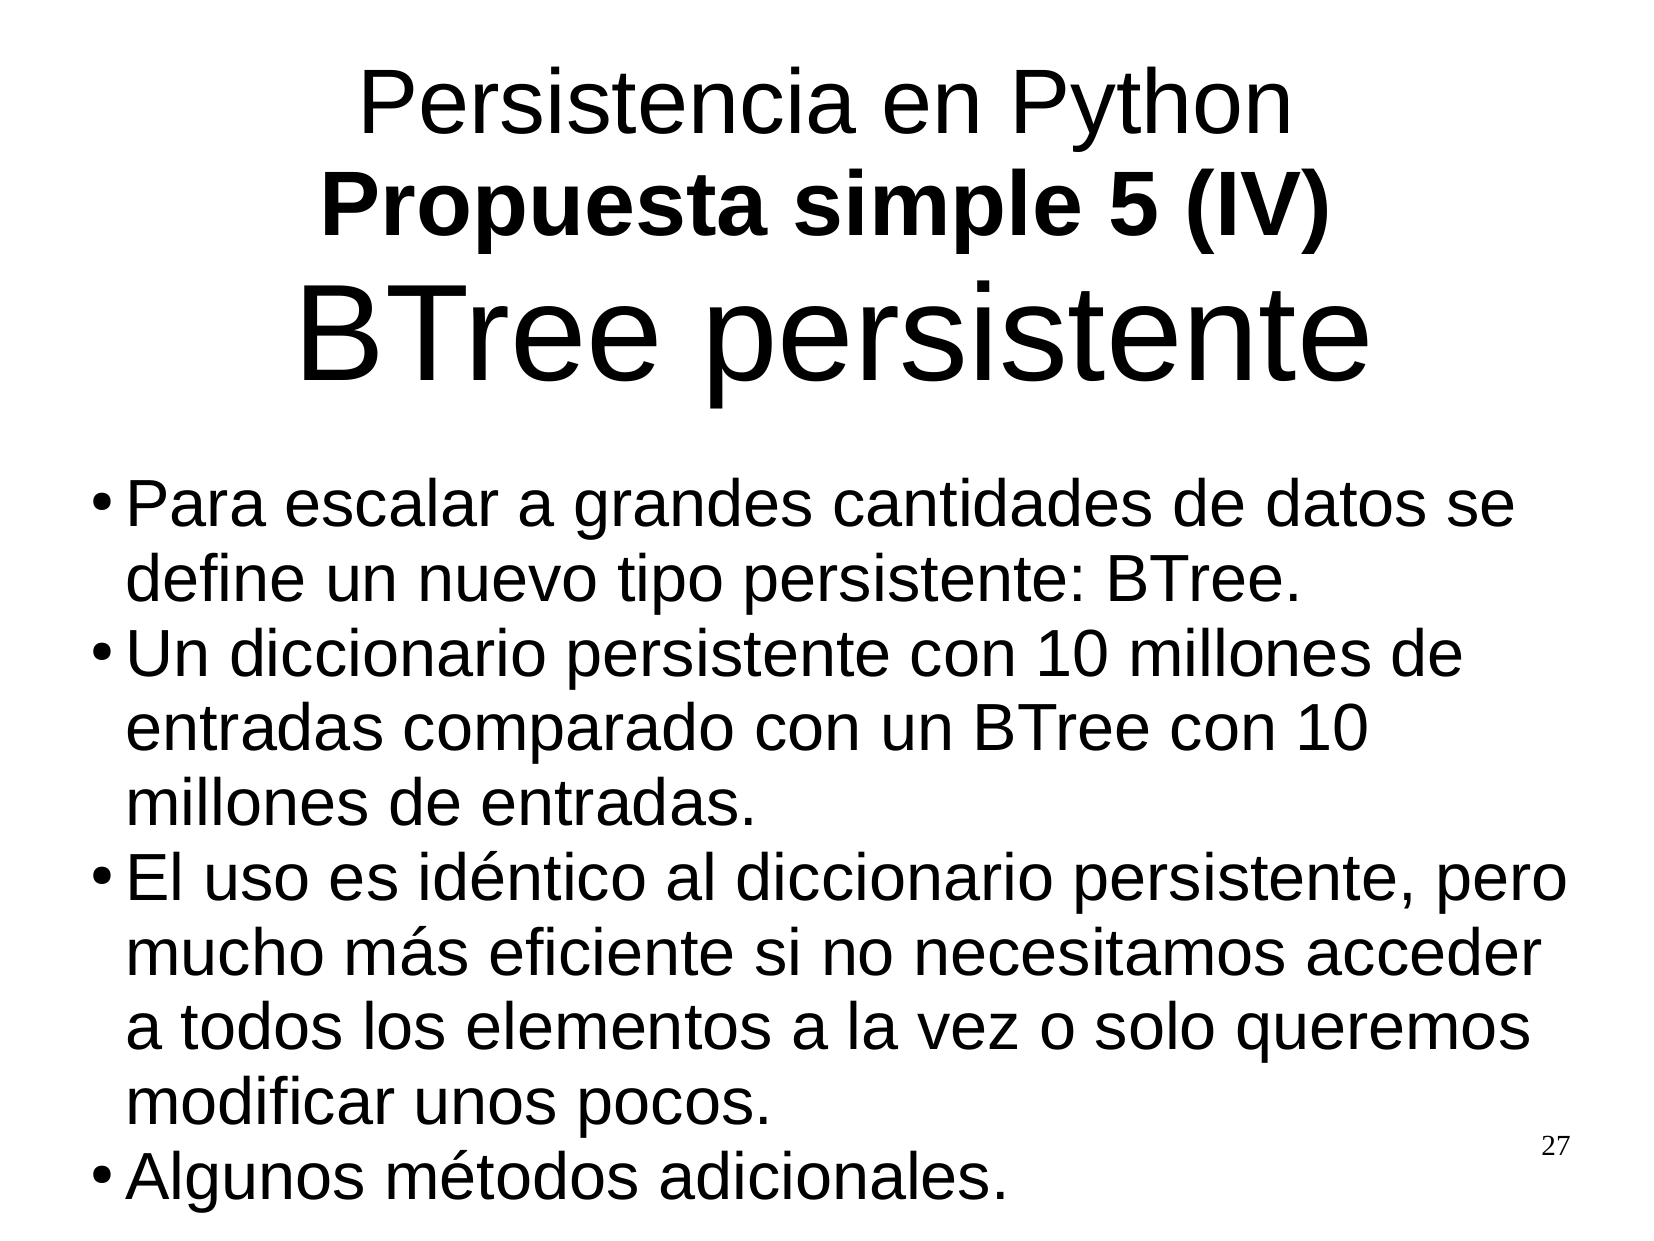

# Persistencia en Python Propuesta simple 5 (IV)
BTree persistente
Para escalar a grandes cantidades de datos se define un nuevo tipo persistente: BTree.
Un diccionario persistente con 10 millones de entradas comparado con un BTree con 10 millones de entradas.
El uso es idéntico al diccionario persistente, pero mucho más eficiente si no necesitamos acceder a todos los elementos a la vez o solo queremos modificar unos pocos.
Algunos métodos adicionales.
27